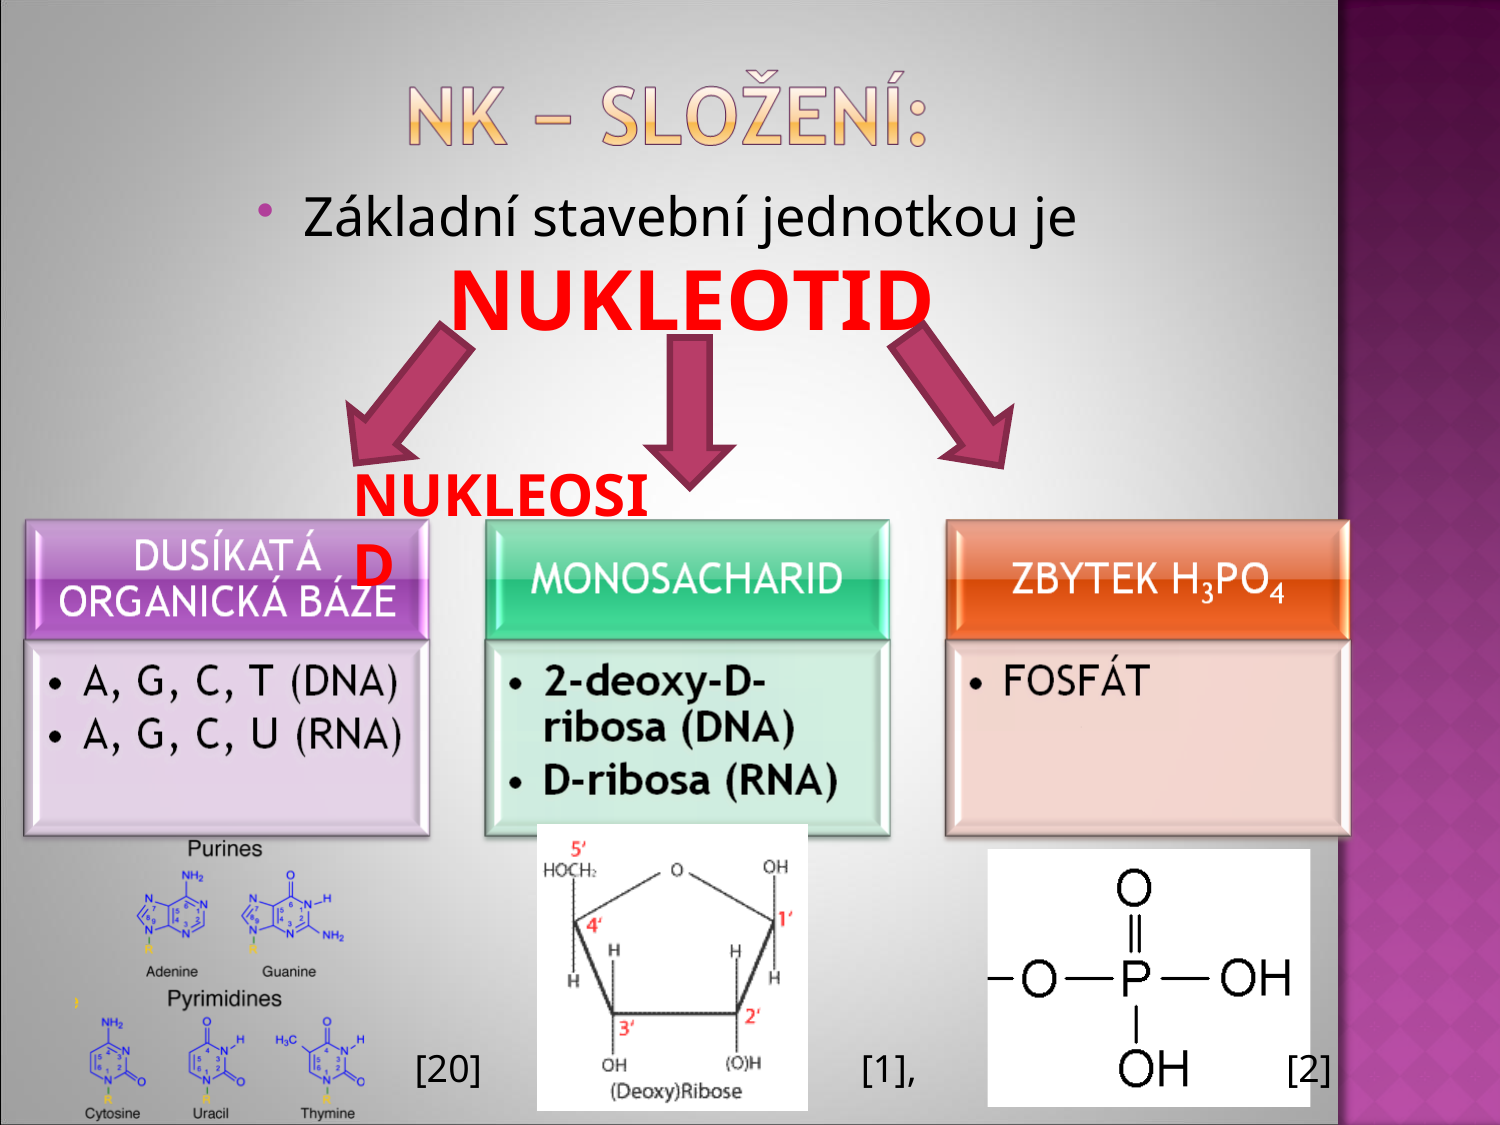

# Základní stavební jednotkou je NUKLEOTID
NUKLEOSID
[20]
[1], [2]